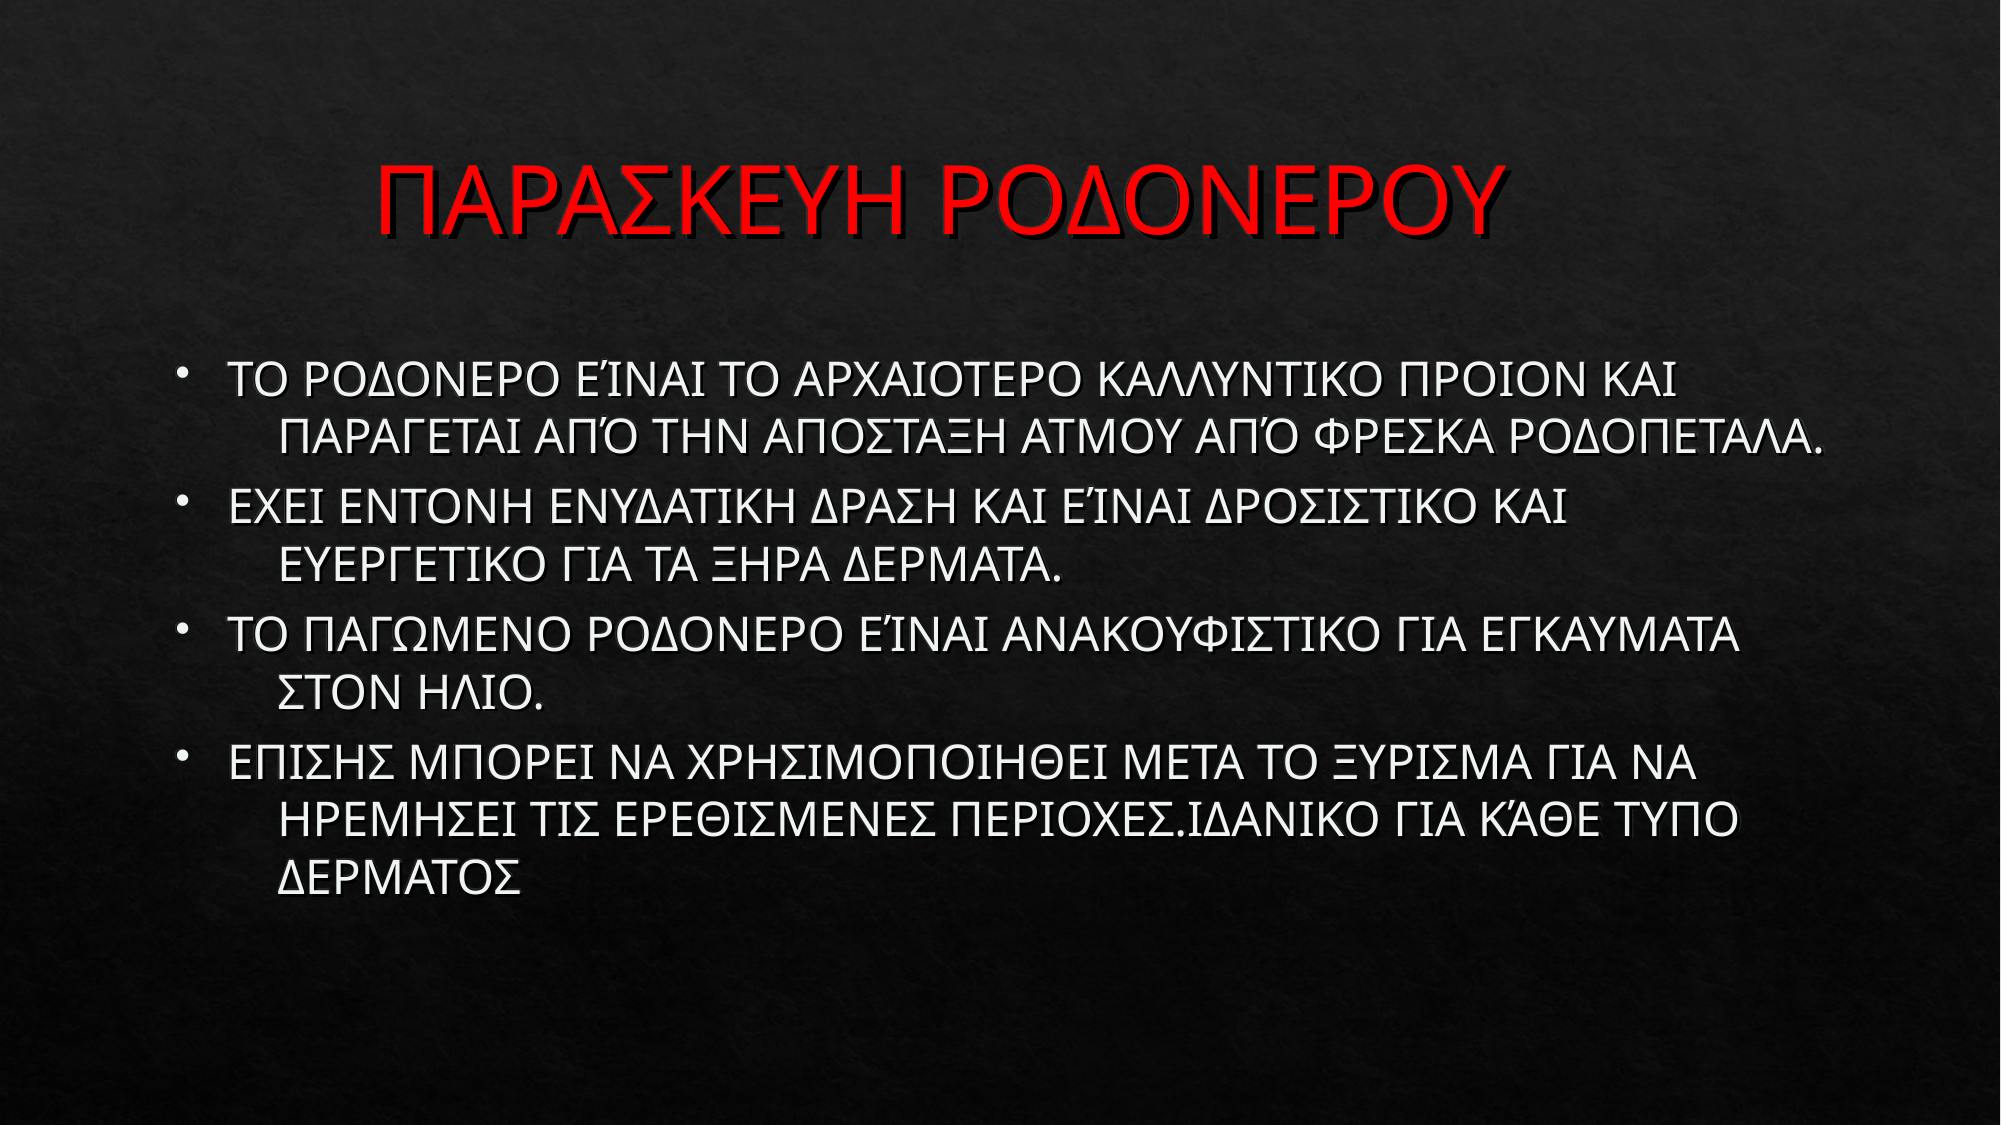

# ΠΑΡΑΣΚΕΥΗ ΡΟΔΟΝΕΡΟΥ
ΤΟ ΡΟΔΟΝΕΡΟ ΕΊΝΑΙ ΤΟ ΑΡΧΑΙΟΤΕΡΟ ΚΑΛΛΥΝΤΙΚΟ ΠΡΟΙΟΝ ΚΑΙ ΠΑΡΑΓΕΤΑΙ ΑΠΌ ΤΗΝ ΑΠΟΣΤΑΞΗ ΑΤΜΟΥ ΑΠΌ ΦΡΕΣΚΑ ΡΟΔΟΠΕΤΑΛΑ.
ΕΧΕΙ ΕΝΤΟΝΗ ΕΝΥΔΑΤΙΚΗ ΔΡΑΣΗ ΚΑΙ ΕΊΝΑΙ ΔΡΟΣΙΣΤΙΚΟ ΚΑΙ ΕΥΕΡΓΕΤΙΚΟ ΓΙΑ ΤΑ ΞΗΡΑ ΔΕΡΜΑΤΑ.
ΤΟ ΠΑΓΩΜΕΝΟ ΡΟΔΟΝΕΡΟ ΕΊΝΑΙ ΑΝΑΚΟΥΦΙΣΤΙΚΟ ΓΙΑ ΕΓΚΑΥΜΑΤΑ ΣΤΟΝ ΗΛΙΟ.
ΕΠΙΣΗΣ ΜΠΟΡΕΙ ΝΑ ΧΡΗΣΙΜΟΠΟΙΗΘΕΙ ΜΕΤΑ ΤΟ ΞΥΡΙΣΜΑ ΓΙΑ ΝΑ ΗΡΕΜΗΣΕΙ ΤΙΣ ΕΡΕΘΙΣΜΕΝΕΣ ΠΕΡΙΟΧΕΣ.ΙΔΑΝΙΚΟ ΓΙΑ ΚΆΘΕ ΤΥΠΟ ΔΕΡΜΑΤΟΣ